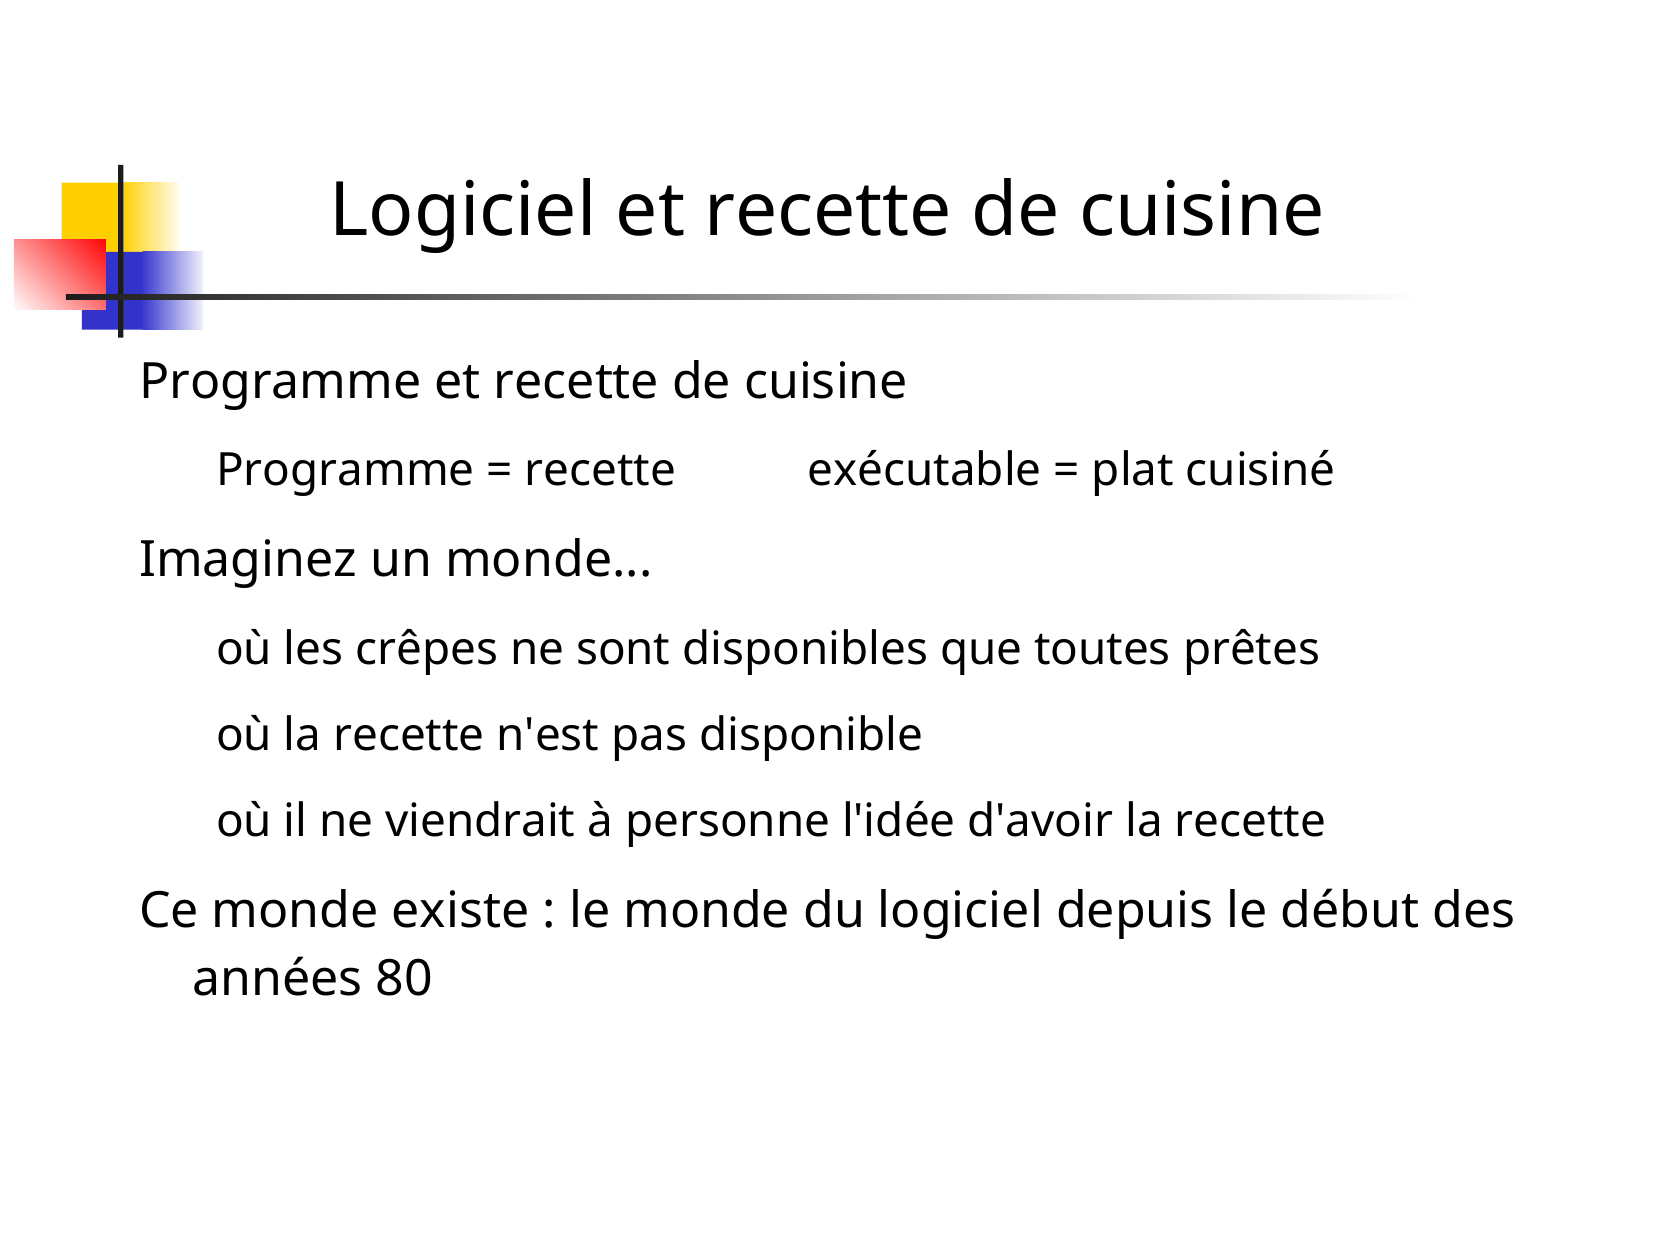

# Logiciel et recette de cuisine
Programme et recette de cuisine
Programme = recette exécutable = plat cuisiné
Imaginez un monde...
où les crêpes ne sont disponibles que toutes prêtes
où la recette n'est pas disponible
où il ne viendrait à personne l'idée d'avoir la recette
Ce monde existe : le monde du logiciel depuis le début des années 80